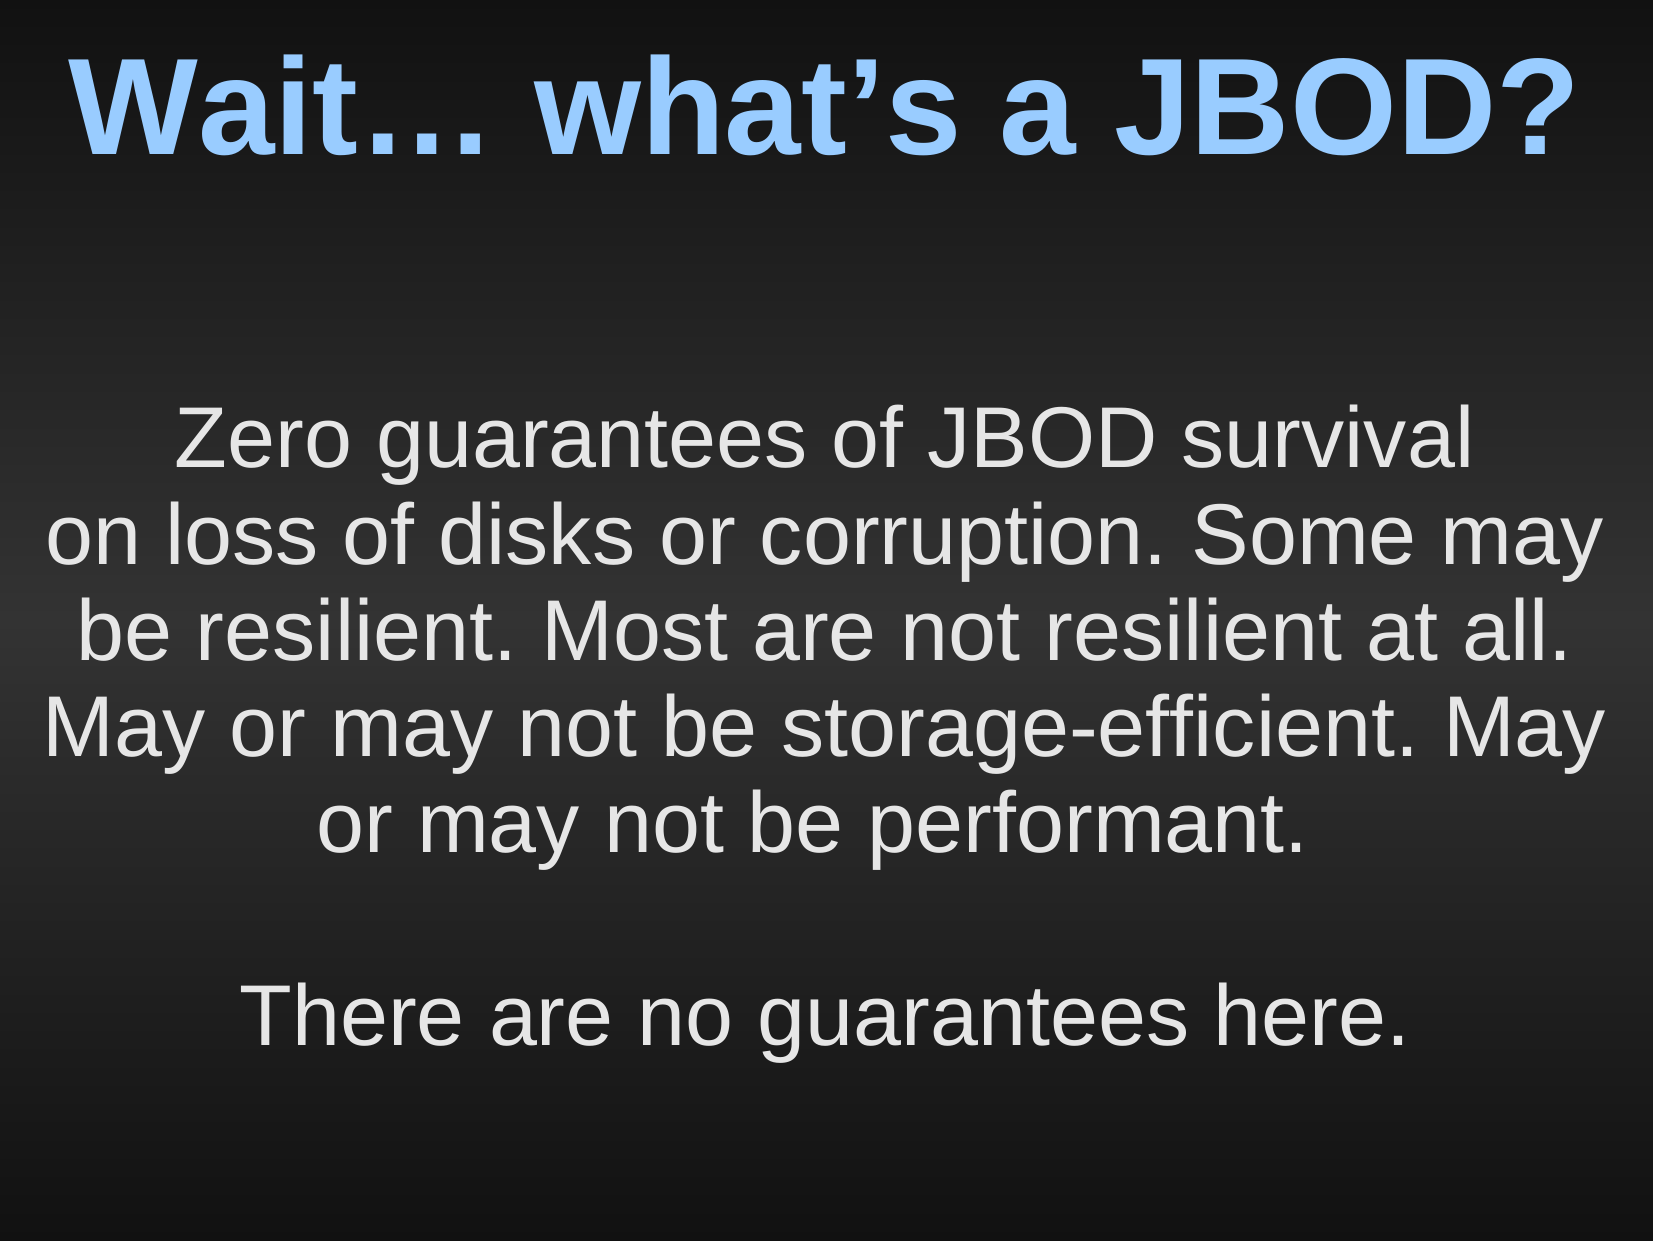

# Wait… what’s a JBOD?
Zero guarantees of JBOD survival
on loss of disks or corruption. Some may be resilient. Most are not resilient at all. May or may not be storage-efficient. May or may not be performant.
There are no guarantees here.